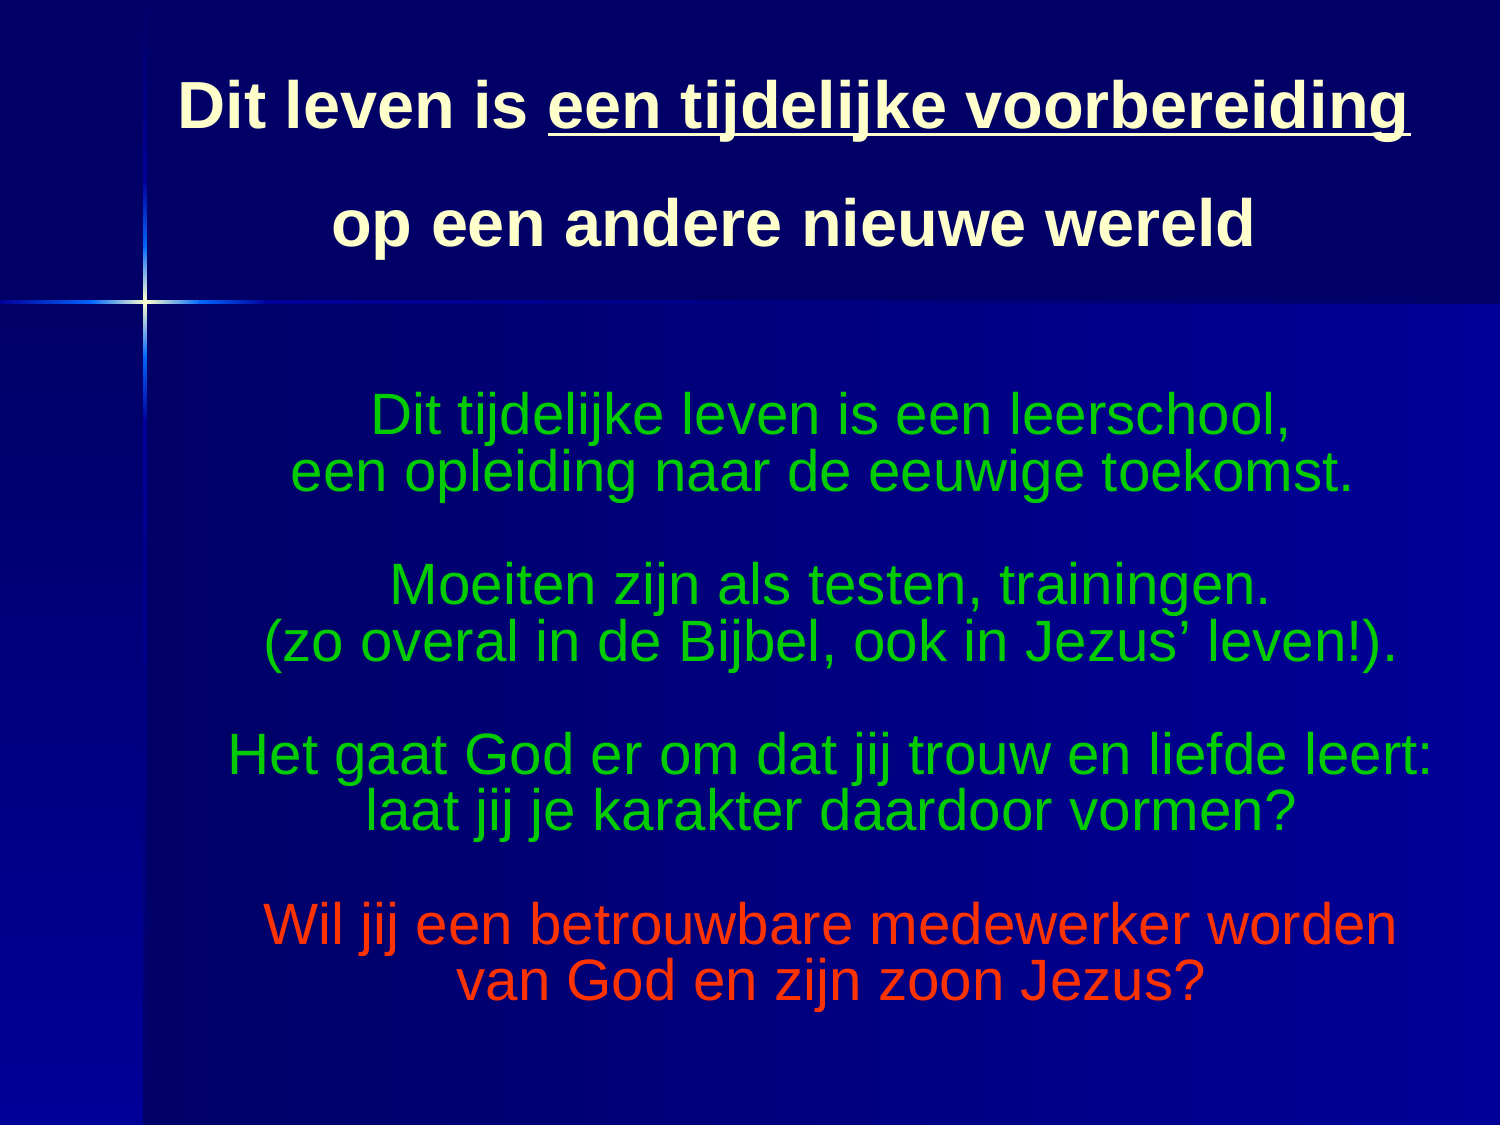

Dit leven is een tijdelijke voorbereiding
op een andere nieuwe wereld
Dit tijdelijke leven is een leerschool,
een opleiding naar de eeuwige toekomst.
Moeiten zijn als testen, trainingen.
(zo overal in de Bijbel, ook in Jezus’ leven!).
Het gaat God er om dat jij trouw en liefde leert:
laat jij je karakter daardoor vormen?
Wil jij een betrouwbare medewerker worden
van God en zijn zoon Jezus?